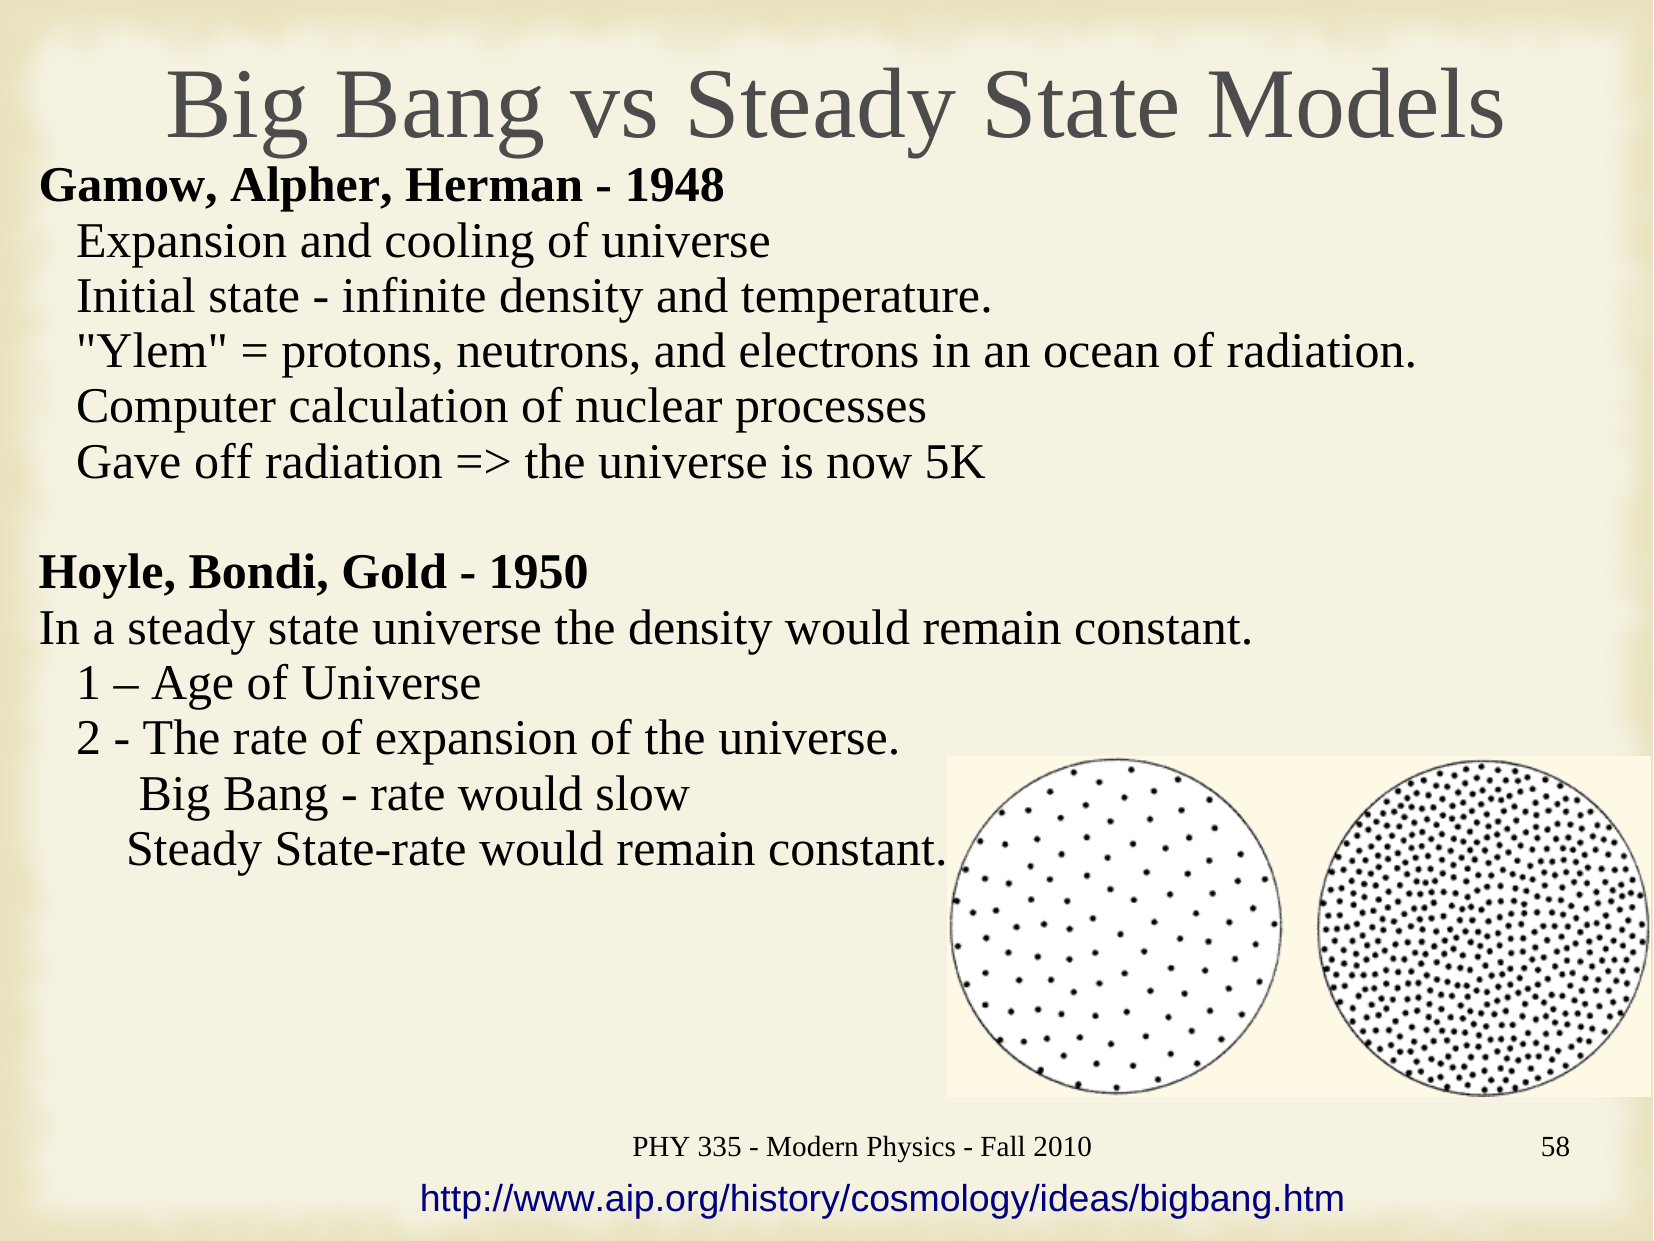

Big Bang vs Steady State Models
Gamow, Alpher, Herman - 1948
 Expansion and cooling of universe
 Initial state - infinite density and temperature.
 "Ylem" = protons, neutrons, and electrons in an ocean of radiation.
 Computer calculation of nuclear processes
 Gave off radiation => the universe is now 5K
Hoyle, Bondi, Gold - 1950
In a steady state universe the density would remain constant.
 1 – Age of Universe
 2 - The rate of expansion of the universe.
 Big Bang - rate would slow
 Steady State-rate would remain constant.
PHY 335 - Modern Physics - Fall 2010
58
http://www.aip.org/history/cosmology/ideas/bigbang.htm